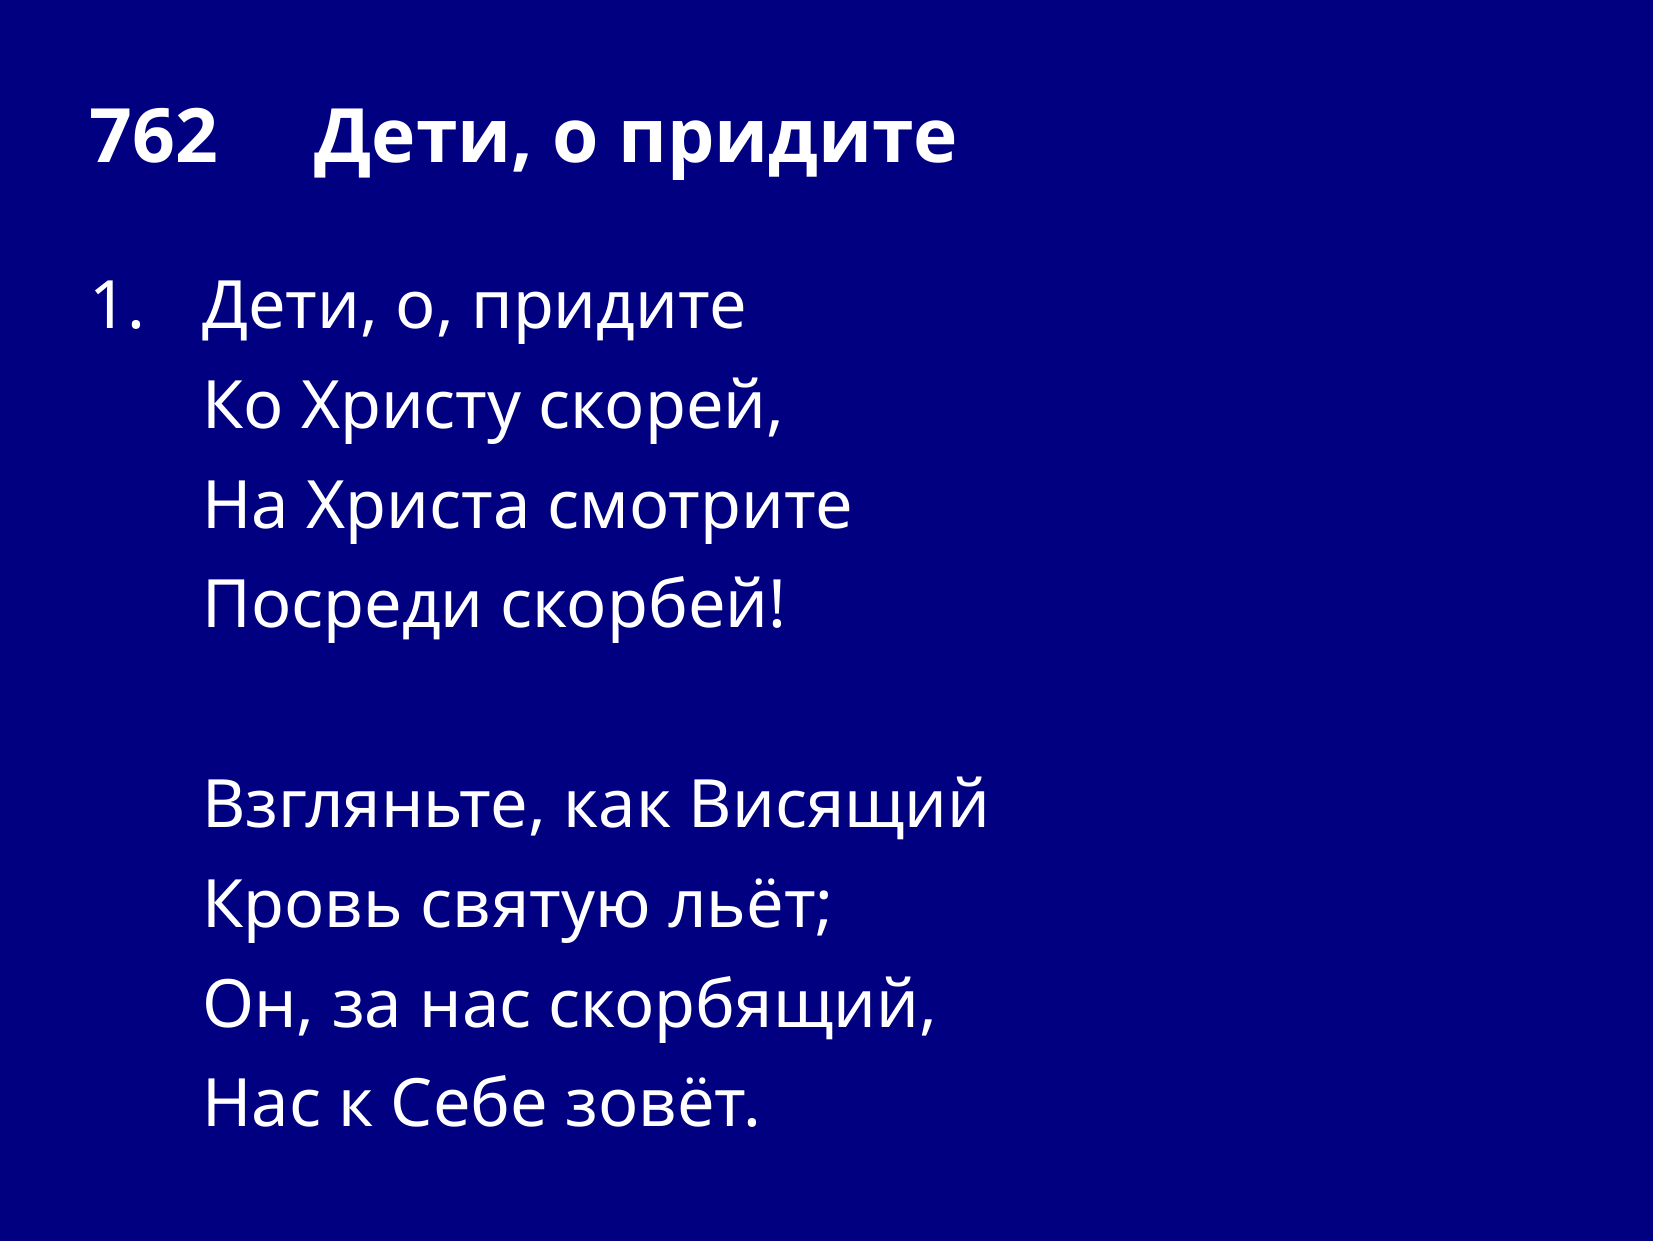

762	Дети, о придите
1.	Дети, о, придите
	Ко Христу скорей,
	На Христа смотрите
	Посреди скорбей!
	Взгляньте, как Висящий
	Кровь святую льёт;
	Он, за нас скорбящий,
	Нас к Себе зовёт.